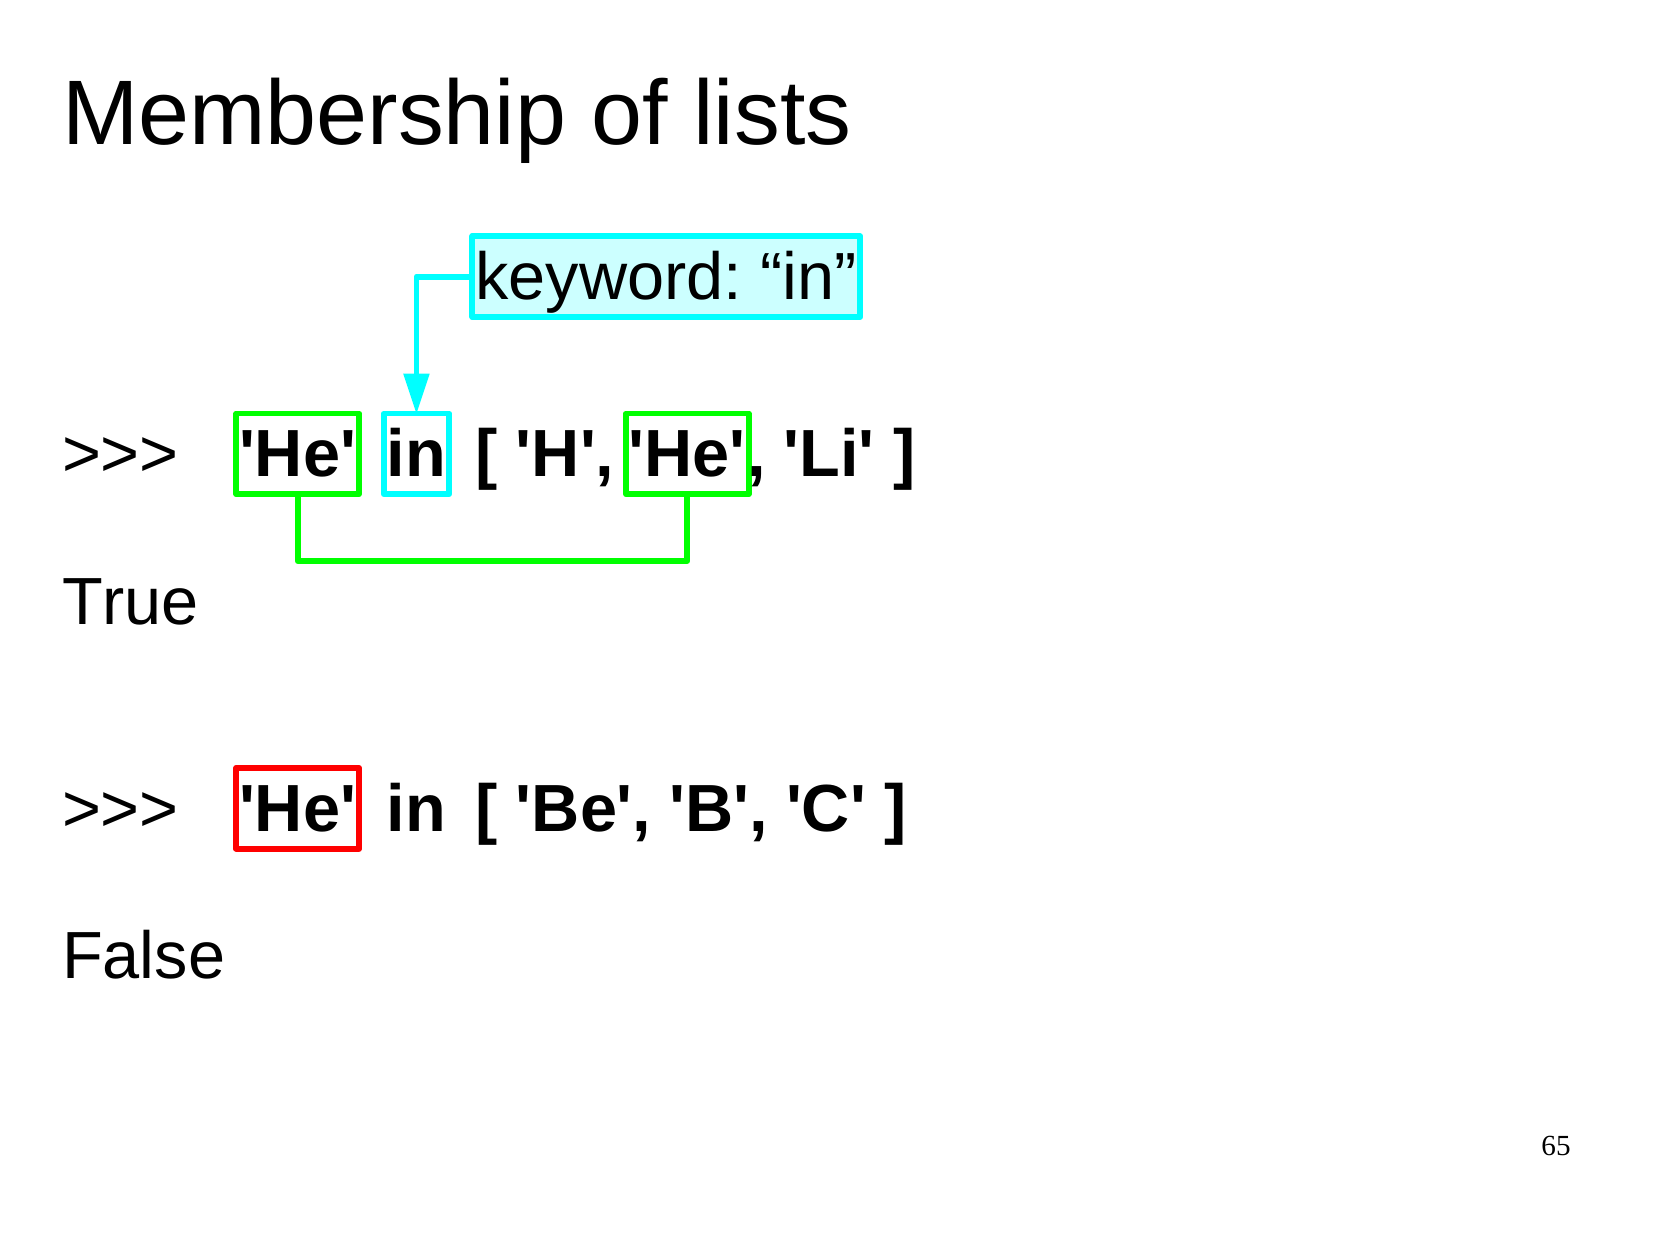

Membership of lists
keyword: “in”
>>>
'He'
in
[ 'H',
'He'
, 'Li' ]
True
>>>
'He'
in
[ 'Be', 'B', 'C' ]
False
65